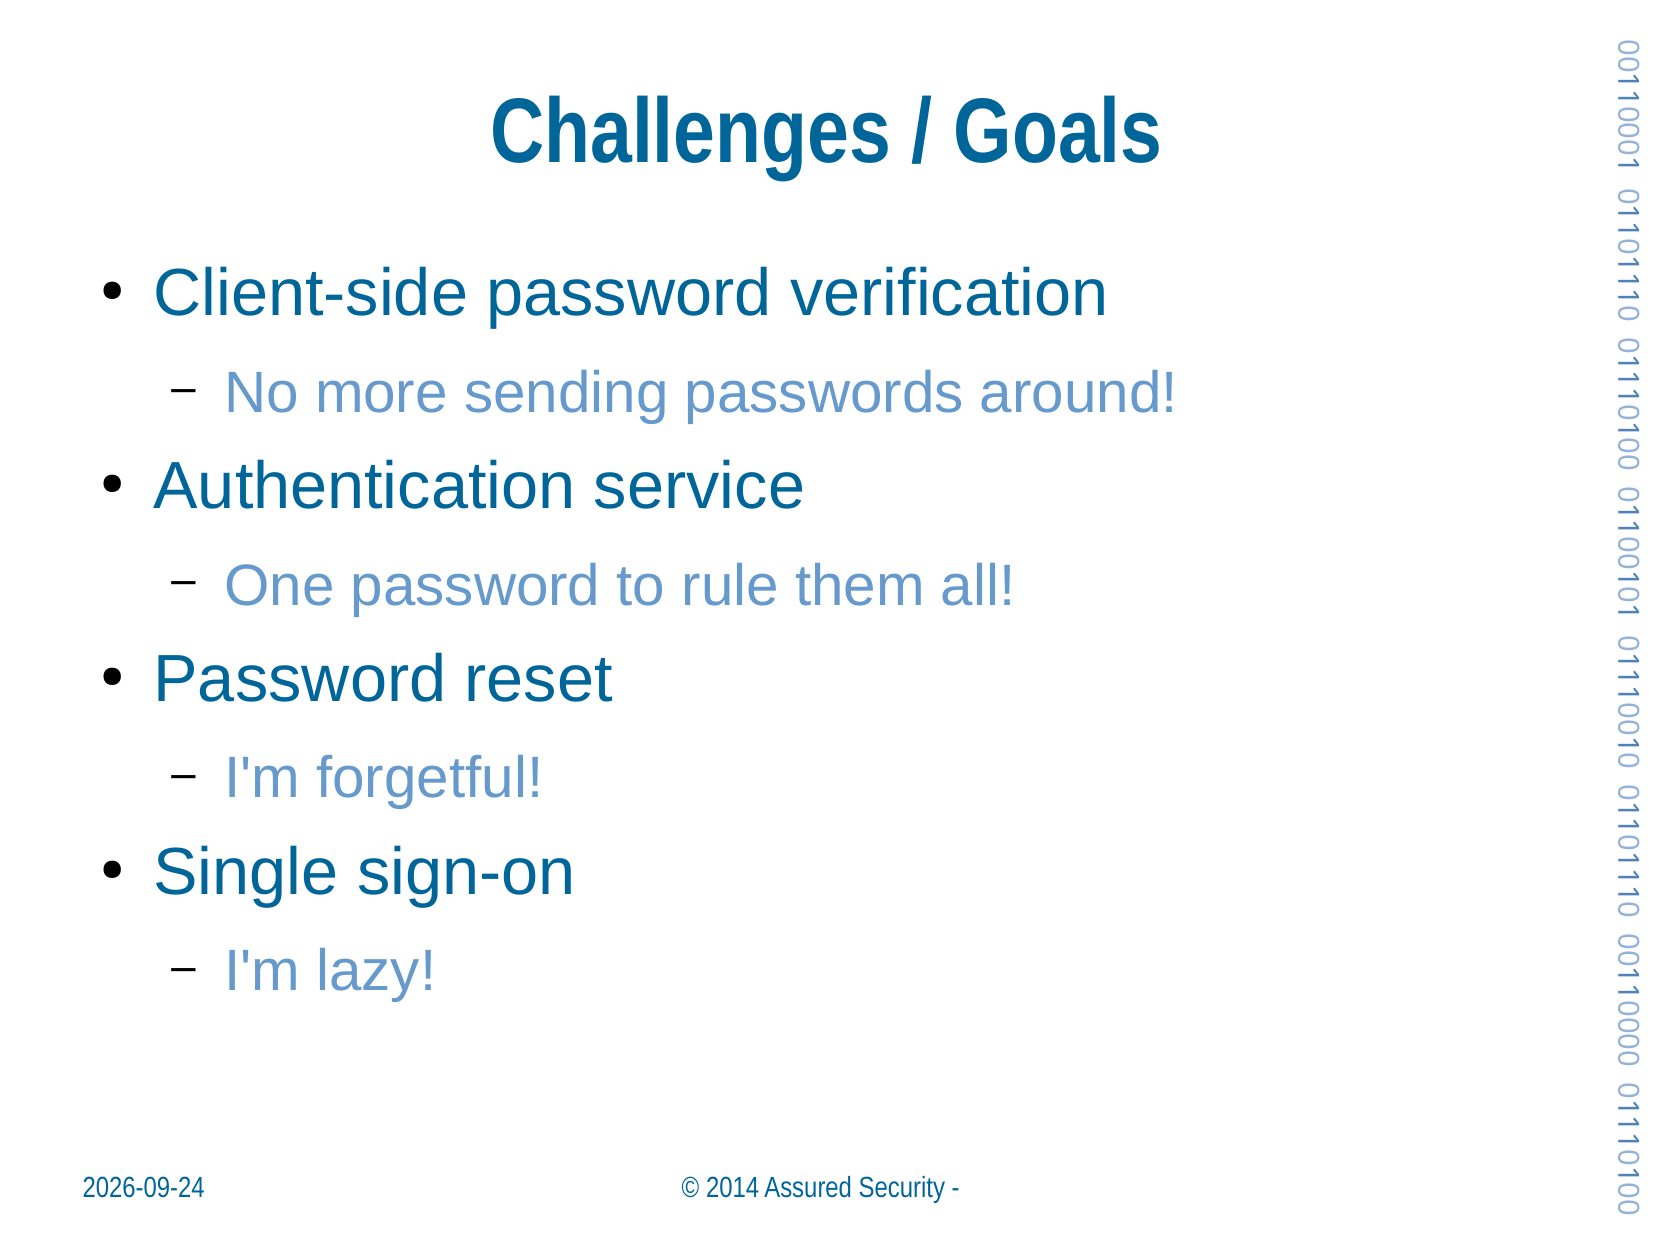

# Challenges / Goals
Client-side password verification
No more sending passwords around!
Authentication service
One password to rule them all!
Password reset
I'm forgetful!
Single sign-on
I'm lazy!